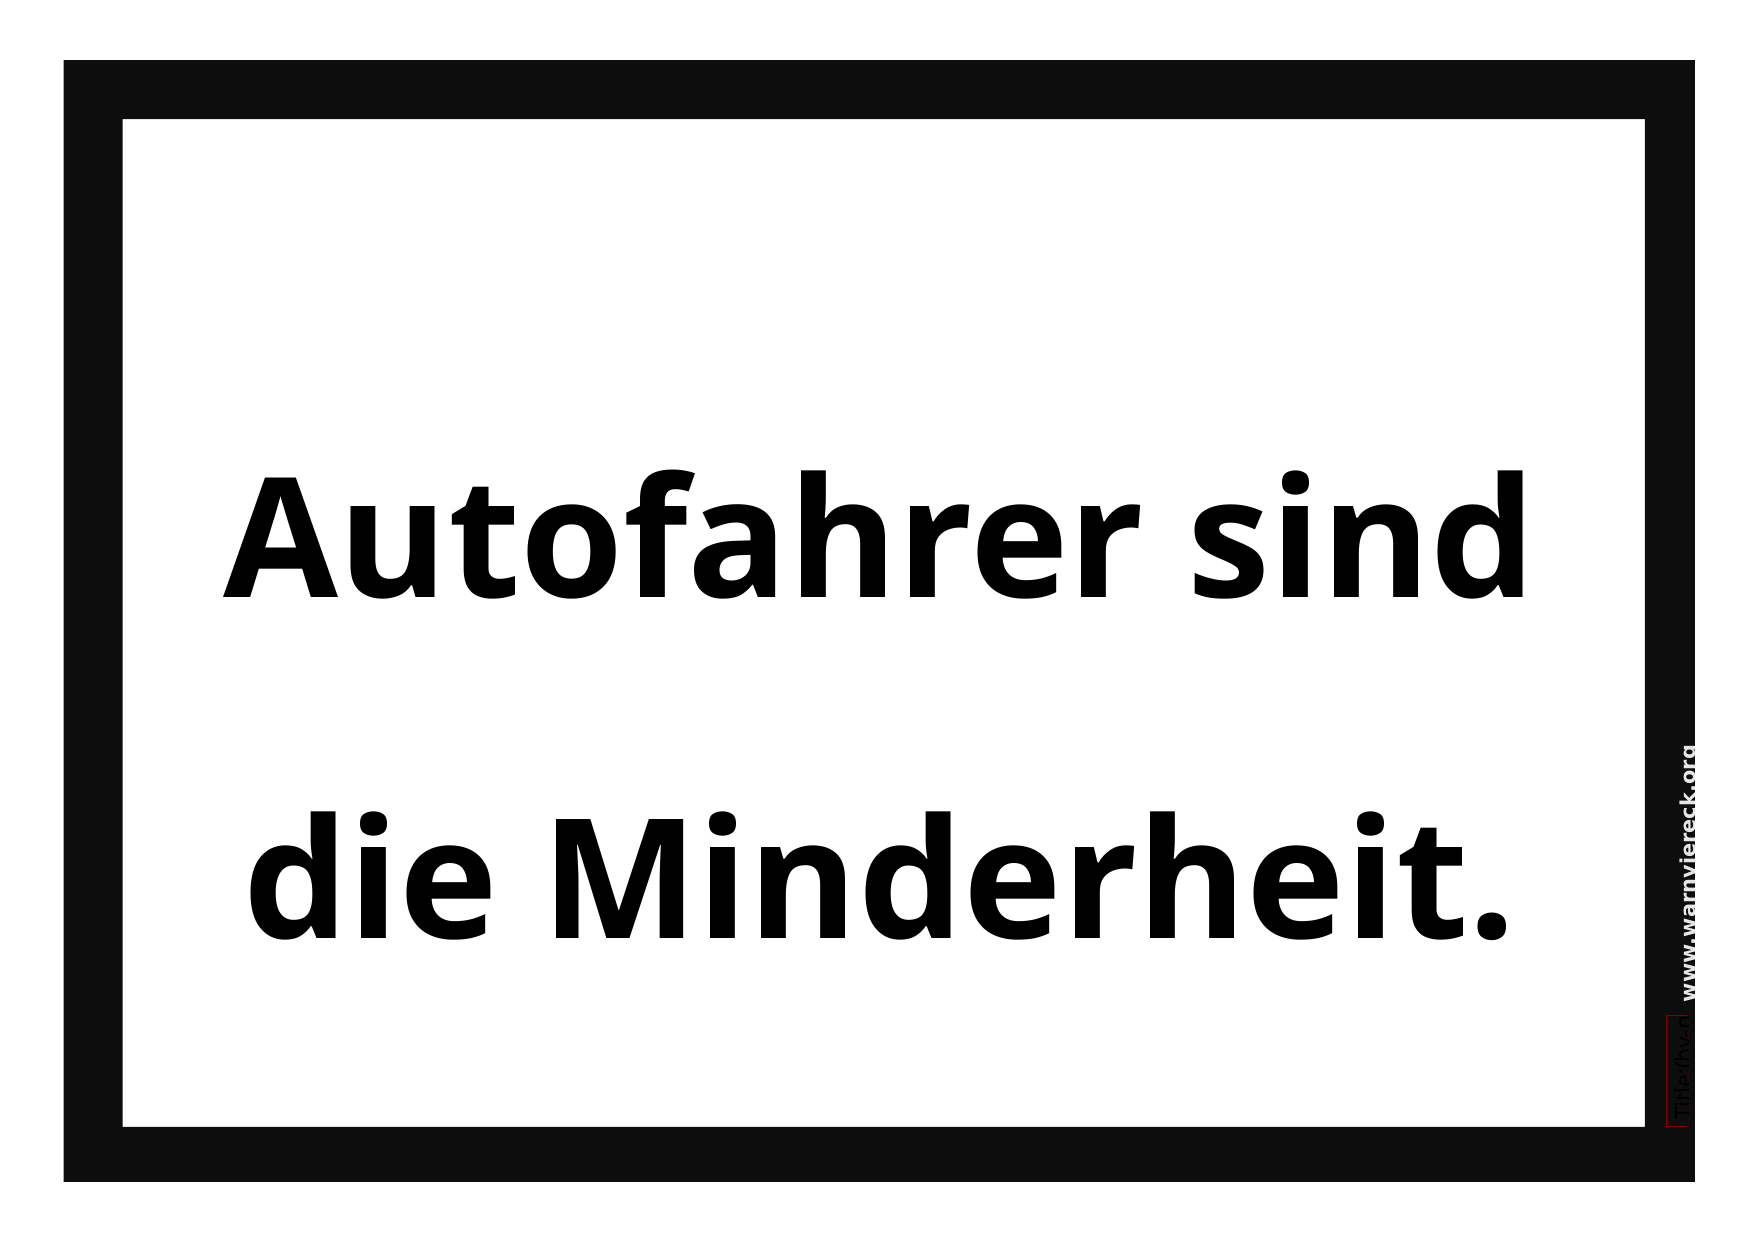

Autofahrer sind die Minderheit.
54% der ÖsterreicherInnen oder 24% der Haushalte haben kein Auto.